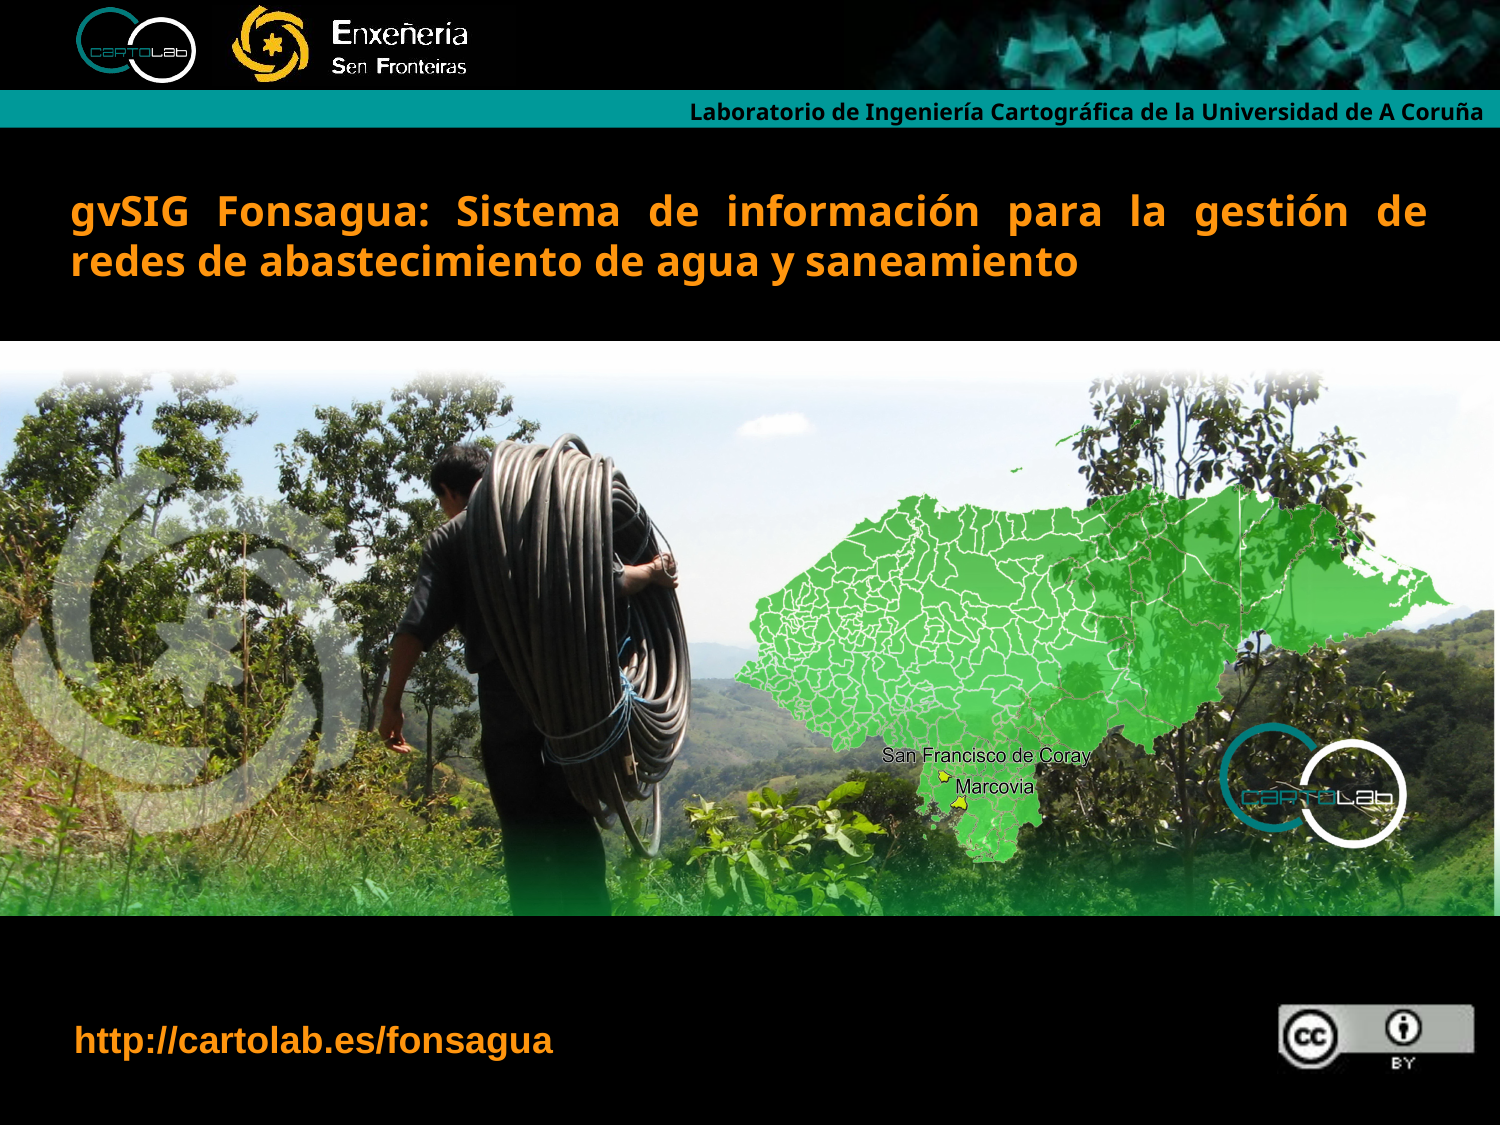

gvSIG Fonsagua: Sistema de información para la gestión de redes de abastecimiento de agua y saneamiento
A UDC en colaboración con ONGD
http://cartolab.es/fonsagua